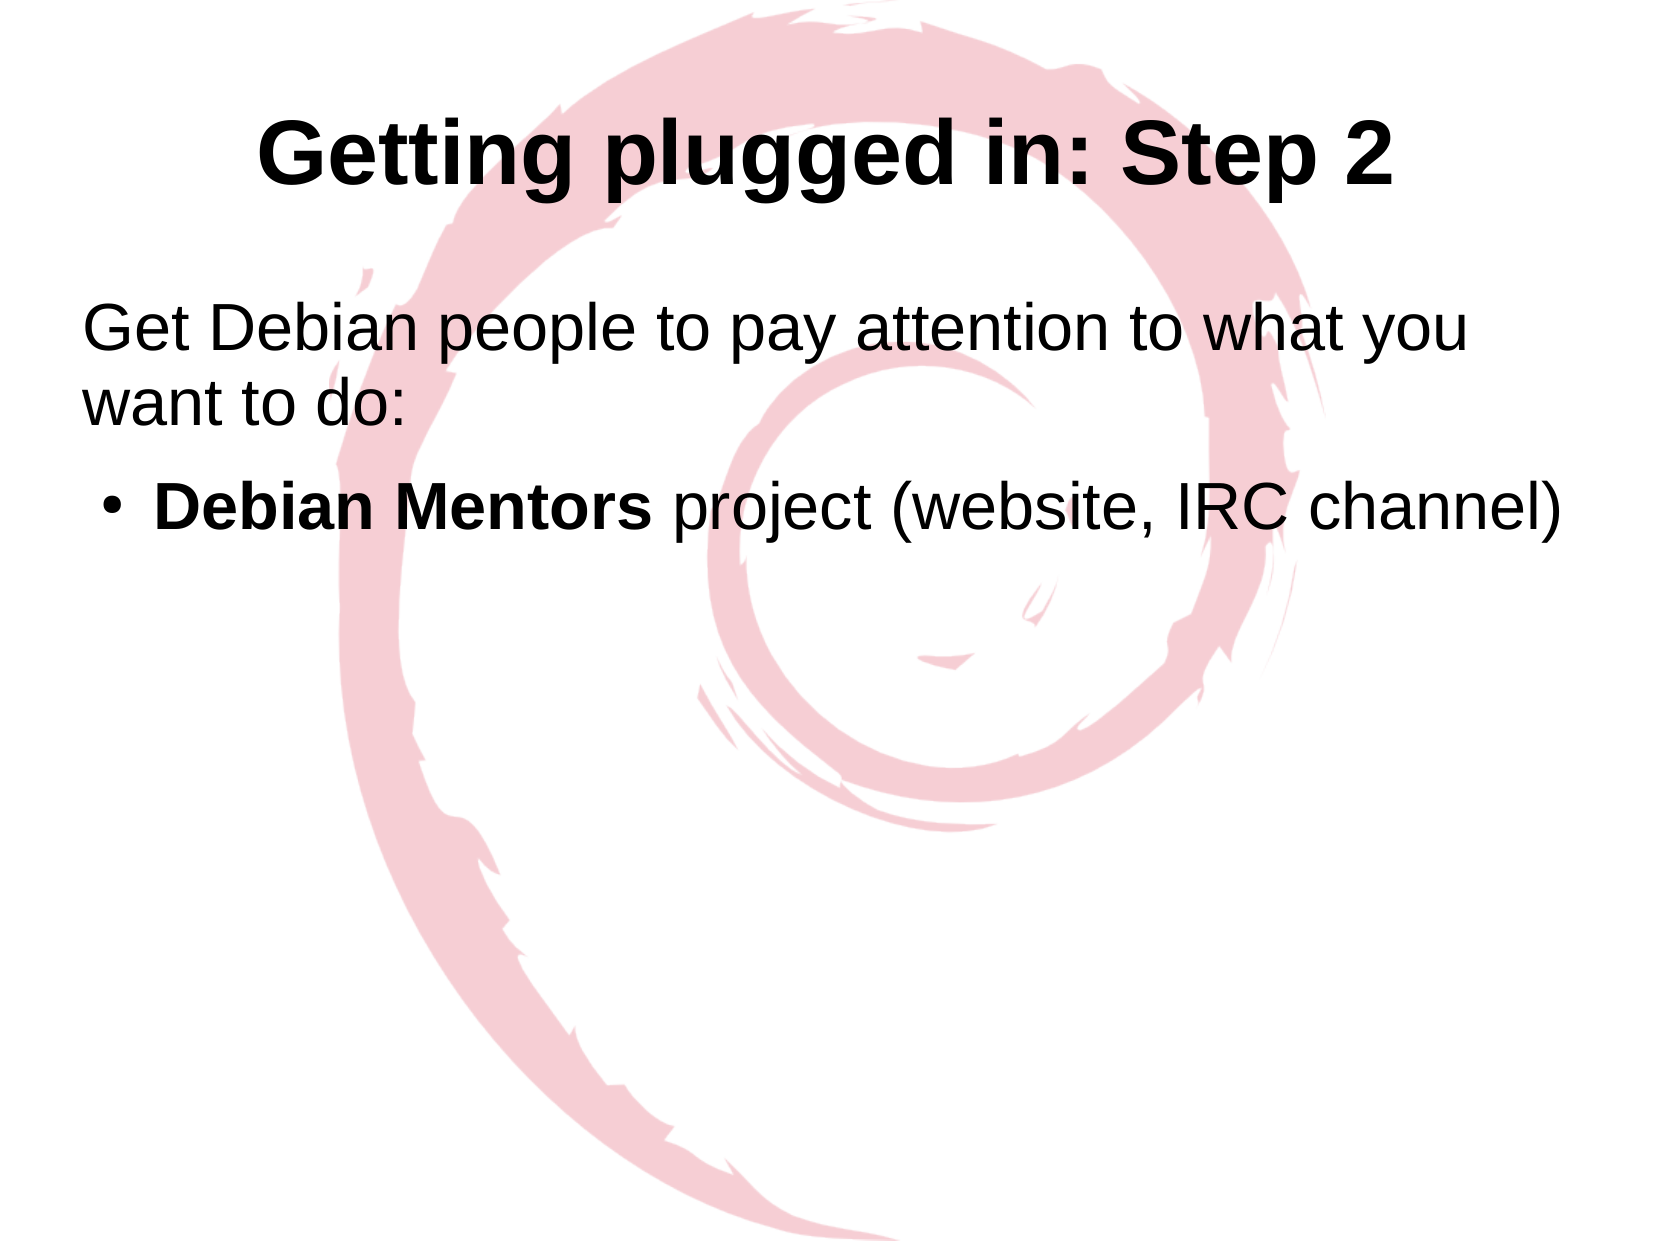

# Getting plugged in: Step 2
Get Debian people to pay attention to what you want to do:
Debian Mentors project (website, IRC channel)